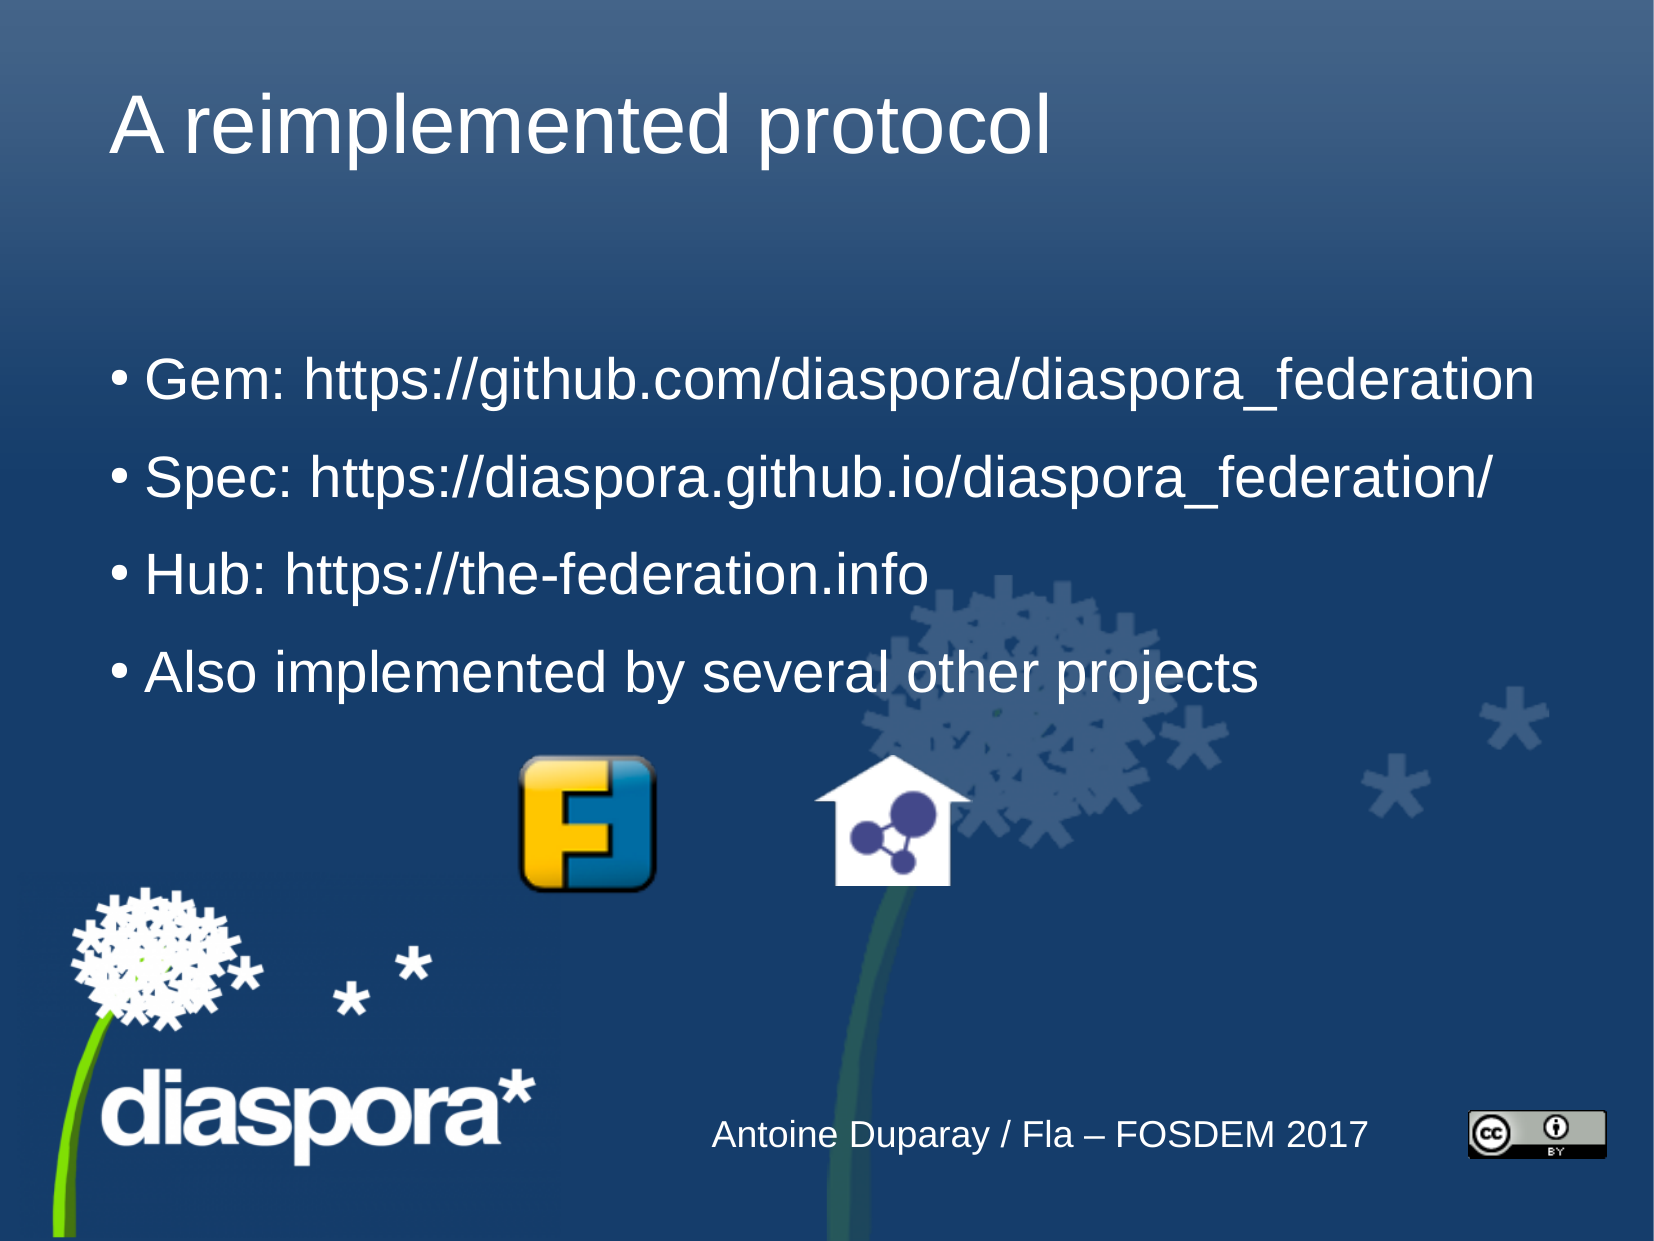

A reimplemented protocol
Gem: https://github.com/diaspora/diaspora_federation
Spec: https://diaspora.github.io/diaspora_federation/
Hub: https://the-federation.info
Also implemented by several other projects
Antoine Duparay / Fla – FOSDEM 2017